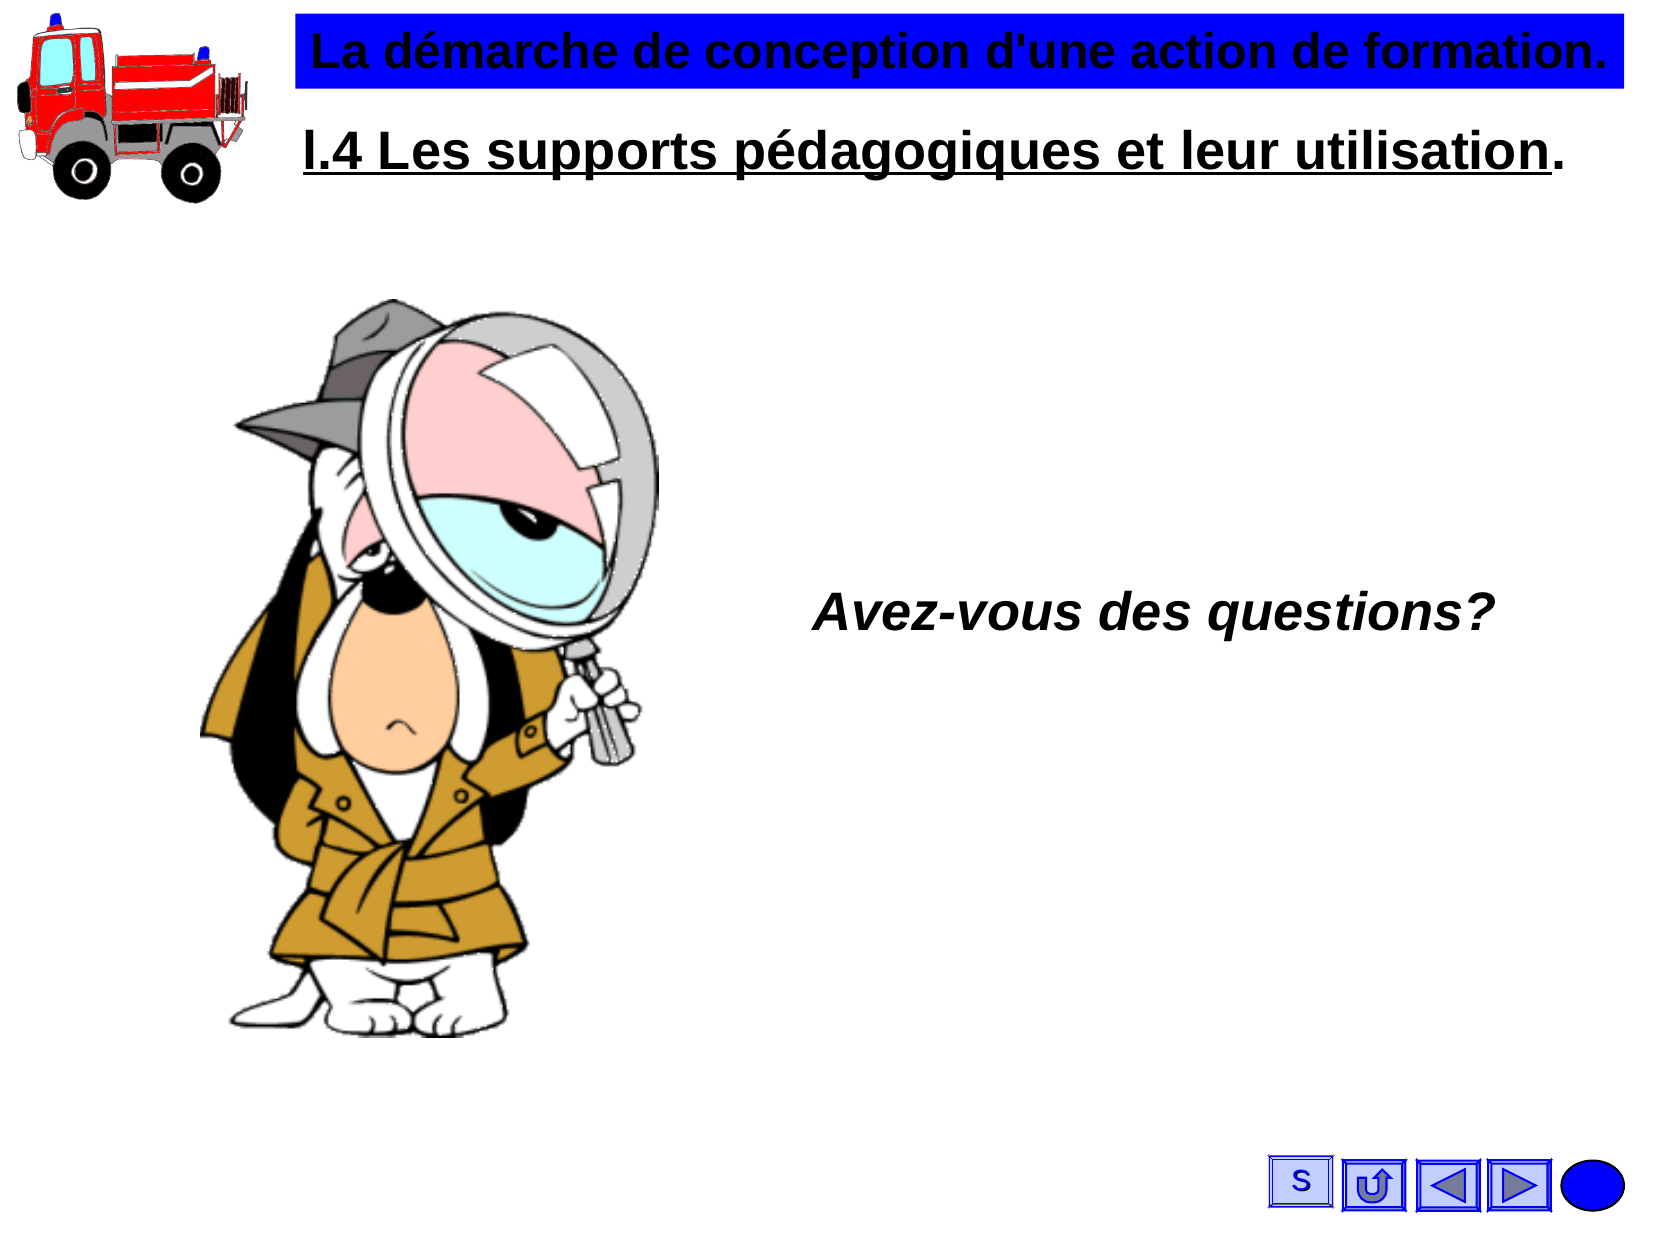

La démarche de conception d'une action de formation.
l.4 Les supports pédagogiques et leur utilisation.
#
Avez-vous des questions?
.